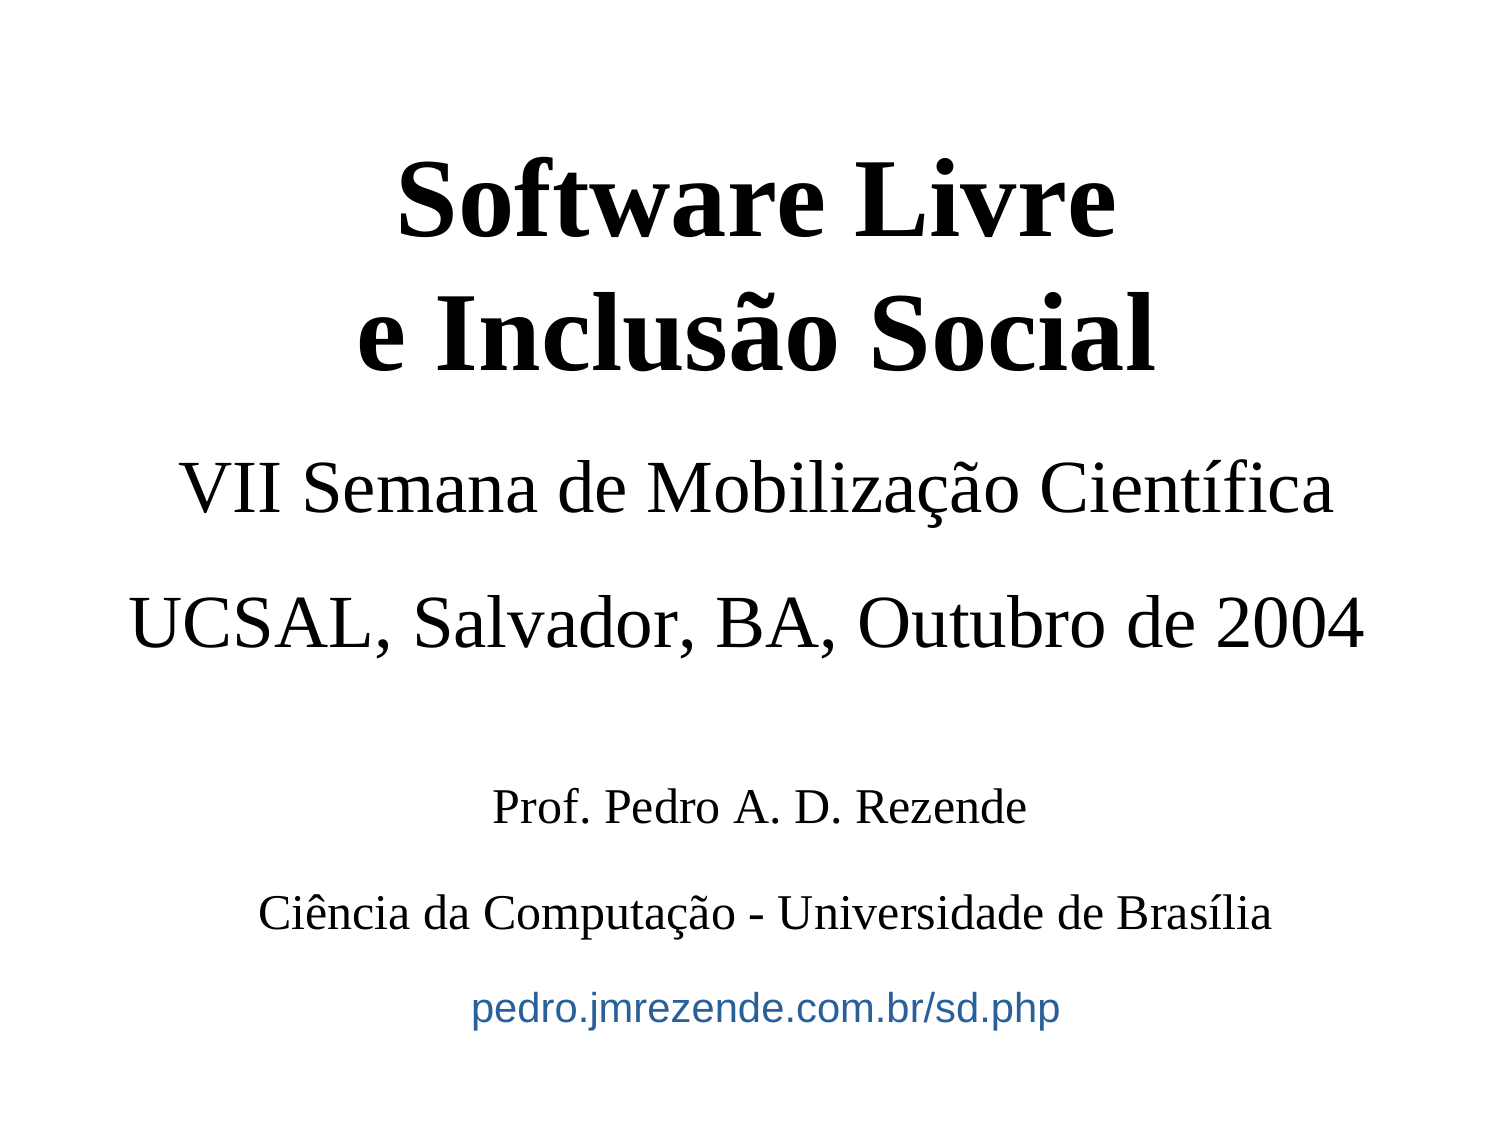

# Software Livre e Inclusão Social VII Semana de Mobilização Científica UCSAL, Salvador, BA, Outubro de 2004
Prof. Pedro A. D. Rezende
Ciência da Computação - Universidade de Brasília
pedro.jmrezende.com.br/sd.php